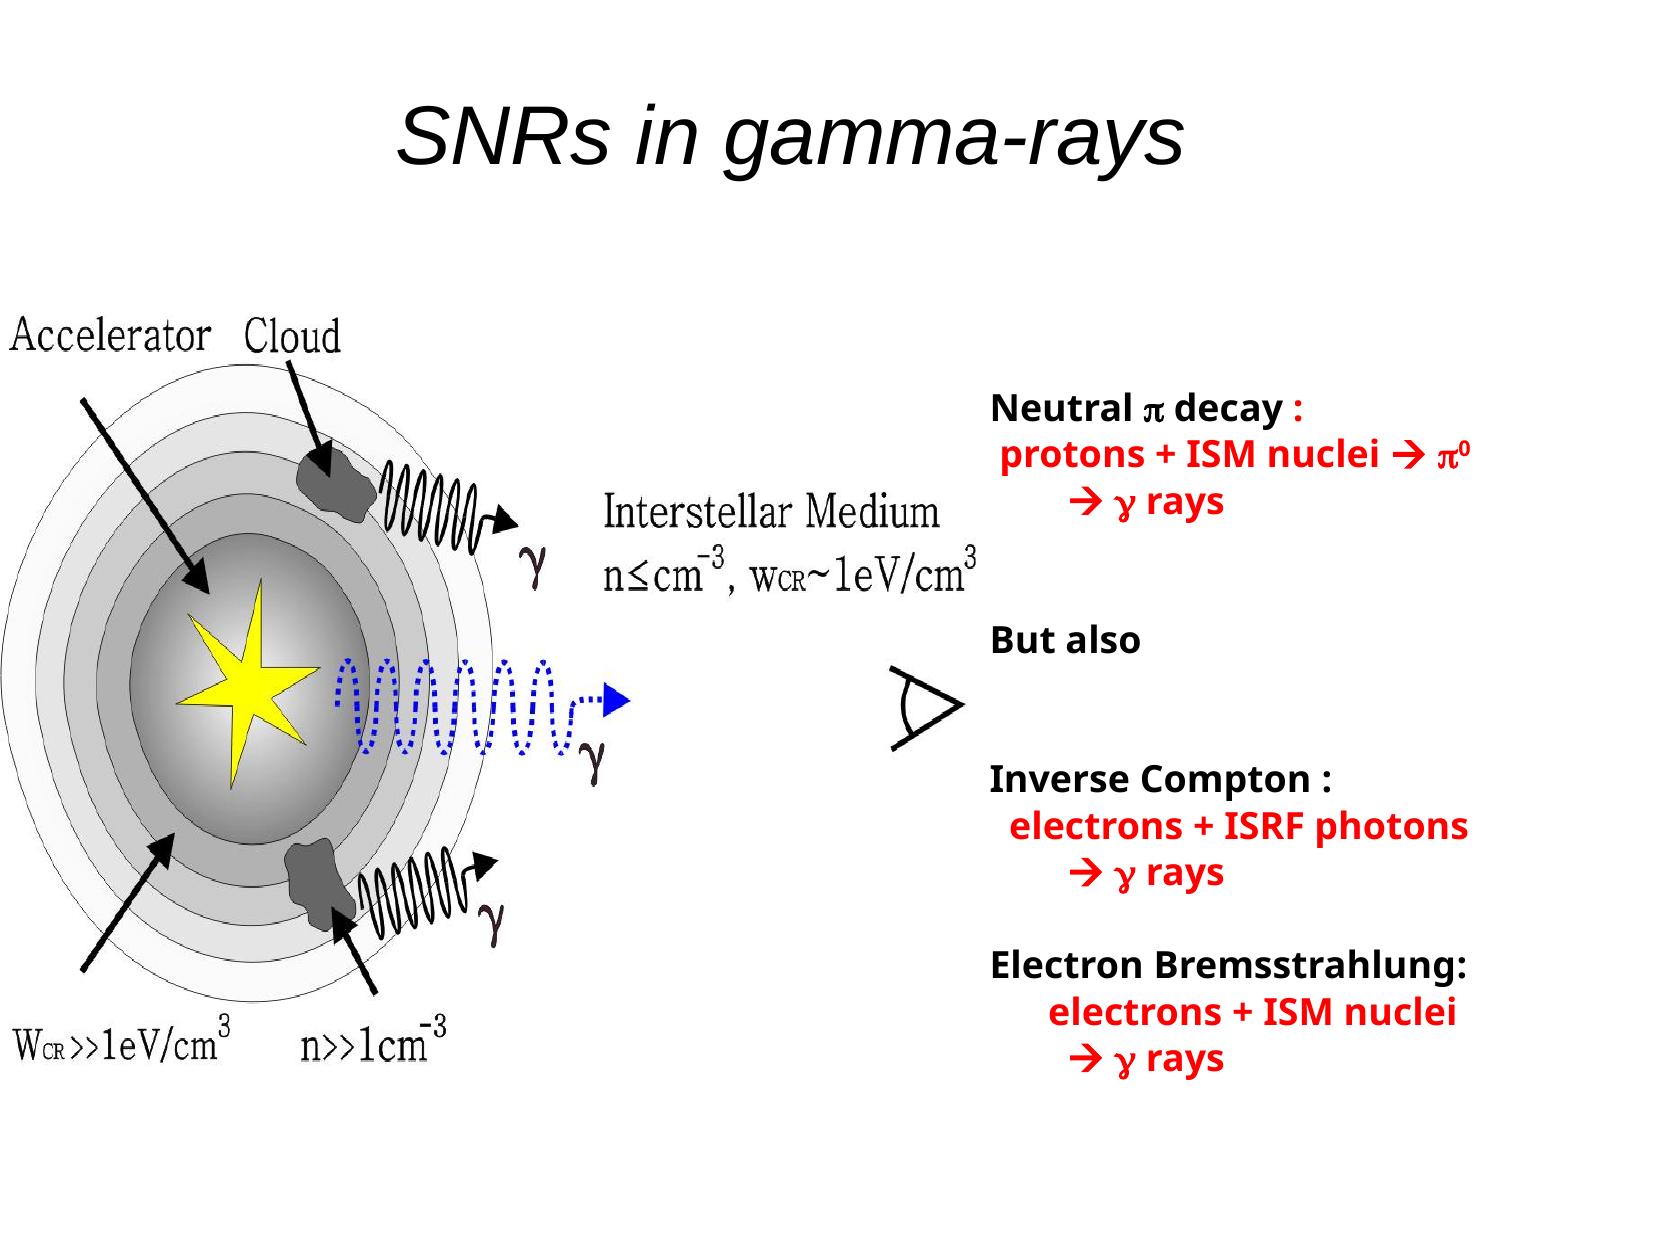

# SNRs in gamma-rays
Neutral  decay :
 protons + ISM nuclei  0
   rays
But also
Inverse Compton :
 electrons + ISRF photons
   rays
Electron Bremsstrahlung:
 electrons + ISM nuclei
   rays